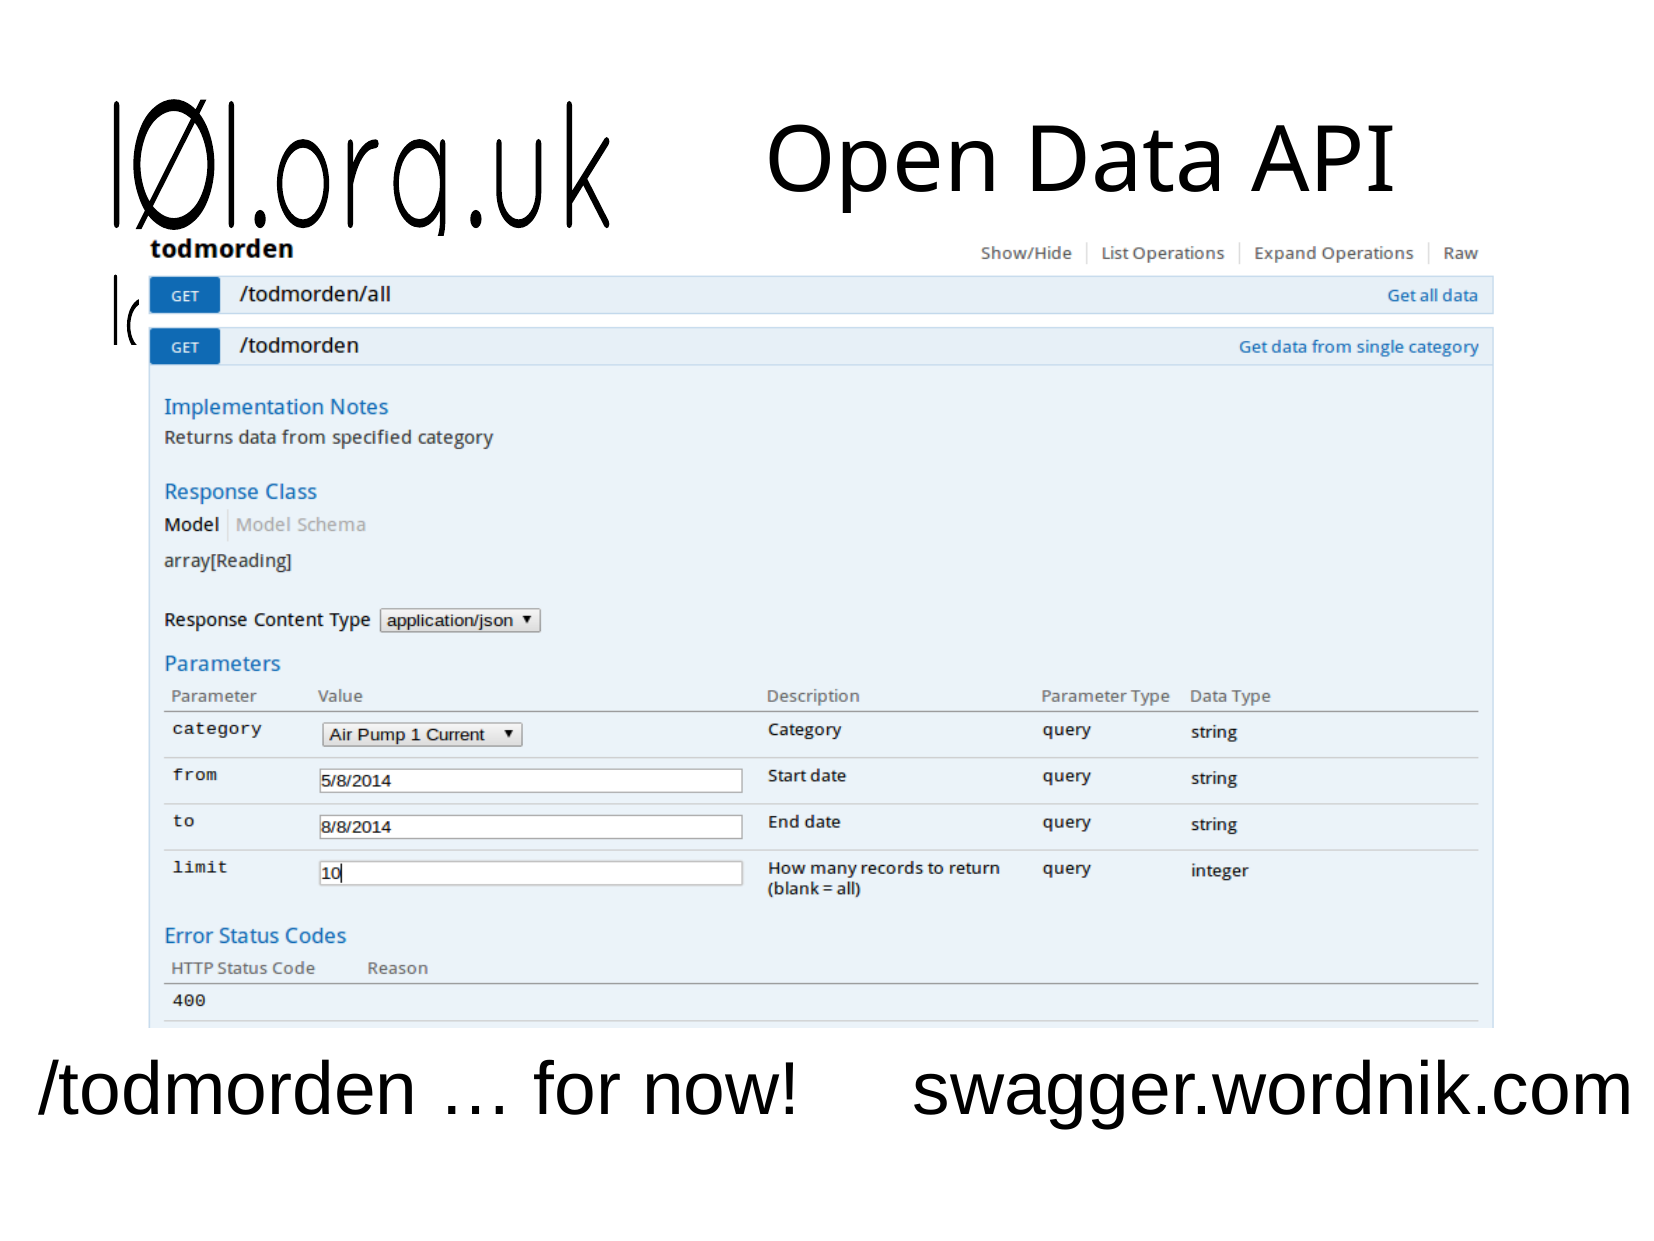

# Open Data API
swagger.wordnik.com
/todmorden … for now!